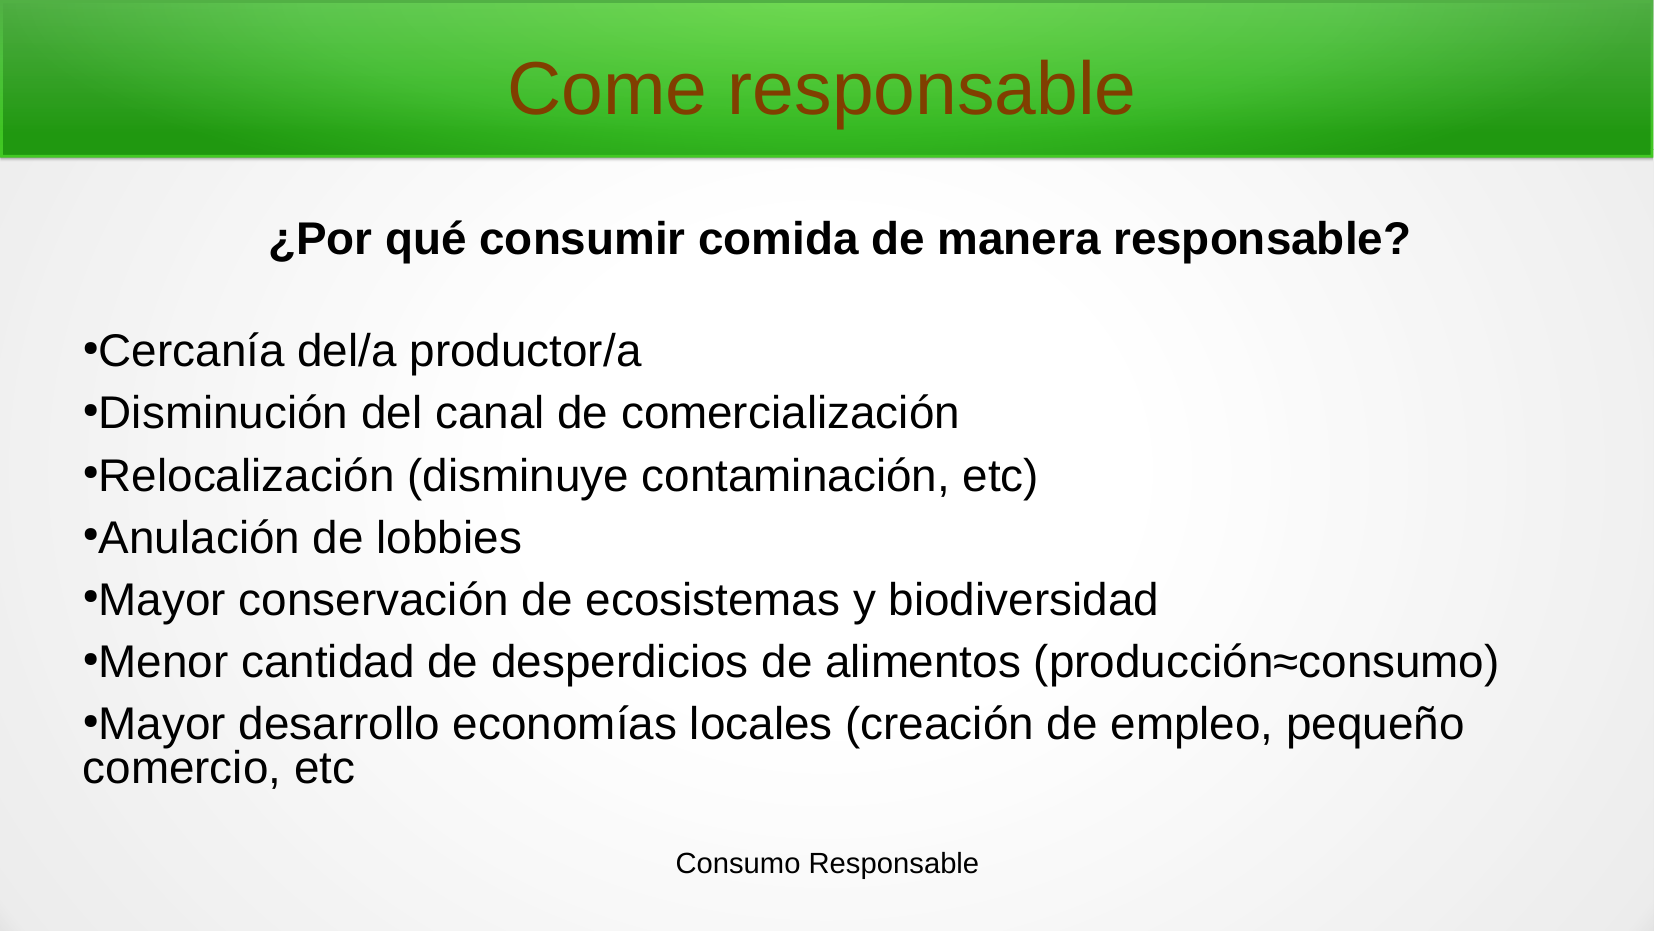

# Come responsable
¿Por qué consumir comida de manera responsable?
Cercanía del/a productor/a
Disminución del canal de comercialización
Relocalización (disminuye contaminación, etc)
Anulación de lobbies
Mayor conservación de ecosistemas y biodiversidad
Menor cantidad de desperdicios de alimentos (producción≈consumo)
Mayor desarrollo economías locales (creación de empleo, pequeño comercio, etc
Consumo Responsable